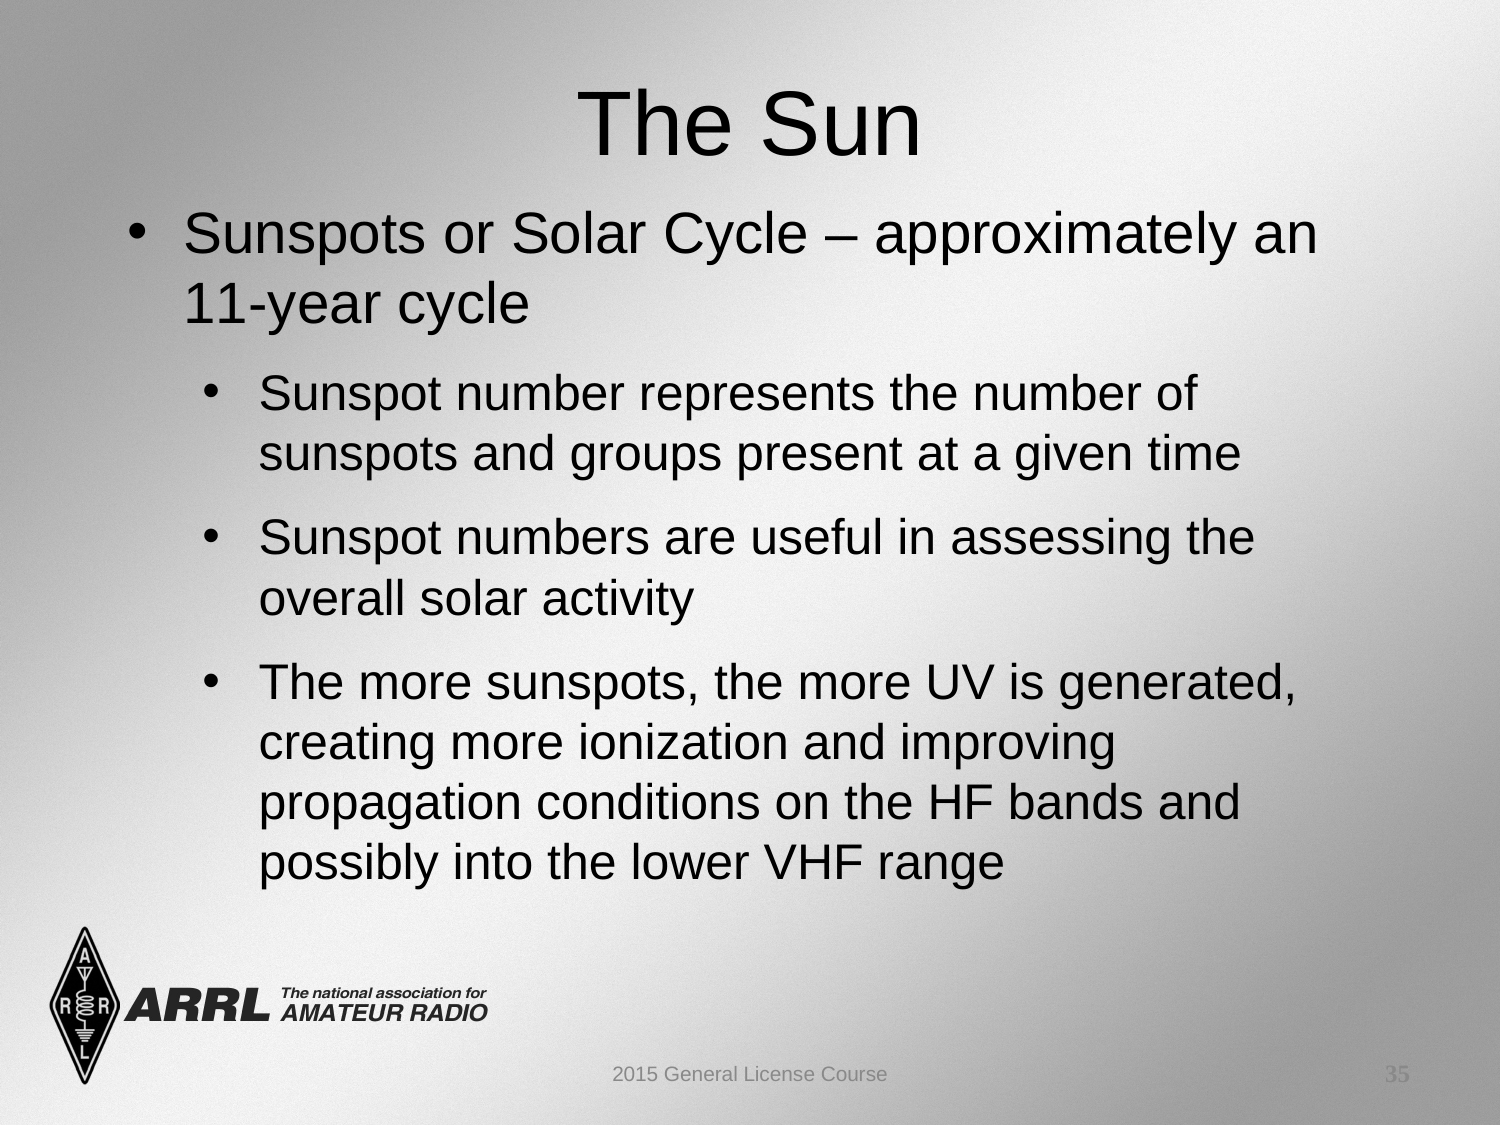

The Sun
Sunspots or Solar Cycle – approximately an 11-year cycle
Sunspot number represents the number of sunspots and groups present at a given time
Sunspot numbers are useful in assessing the overall solar activity
The more sunspots, the more UV is generated, creating more ionization and improving propagation conditions on the HF bands and possibly into the lower VHF range
2015 General License Course